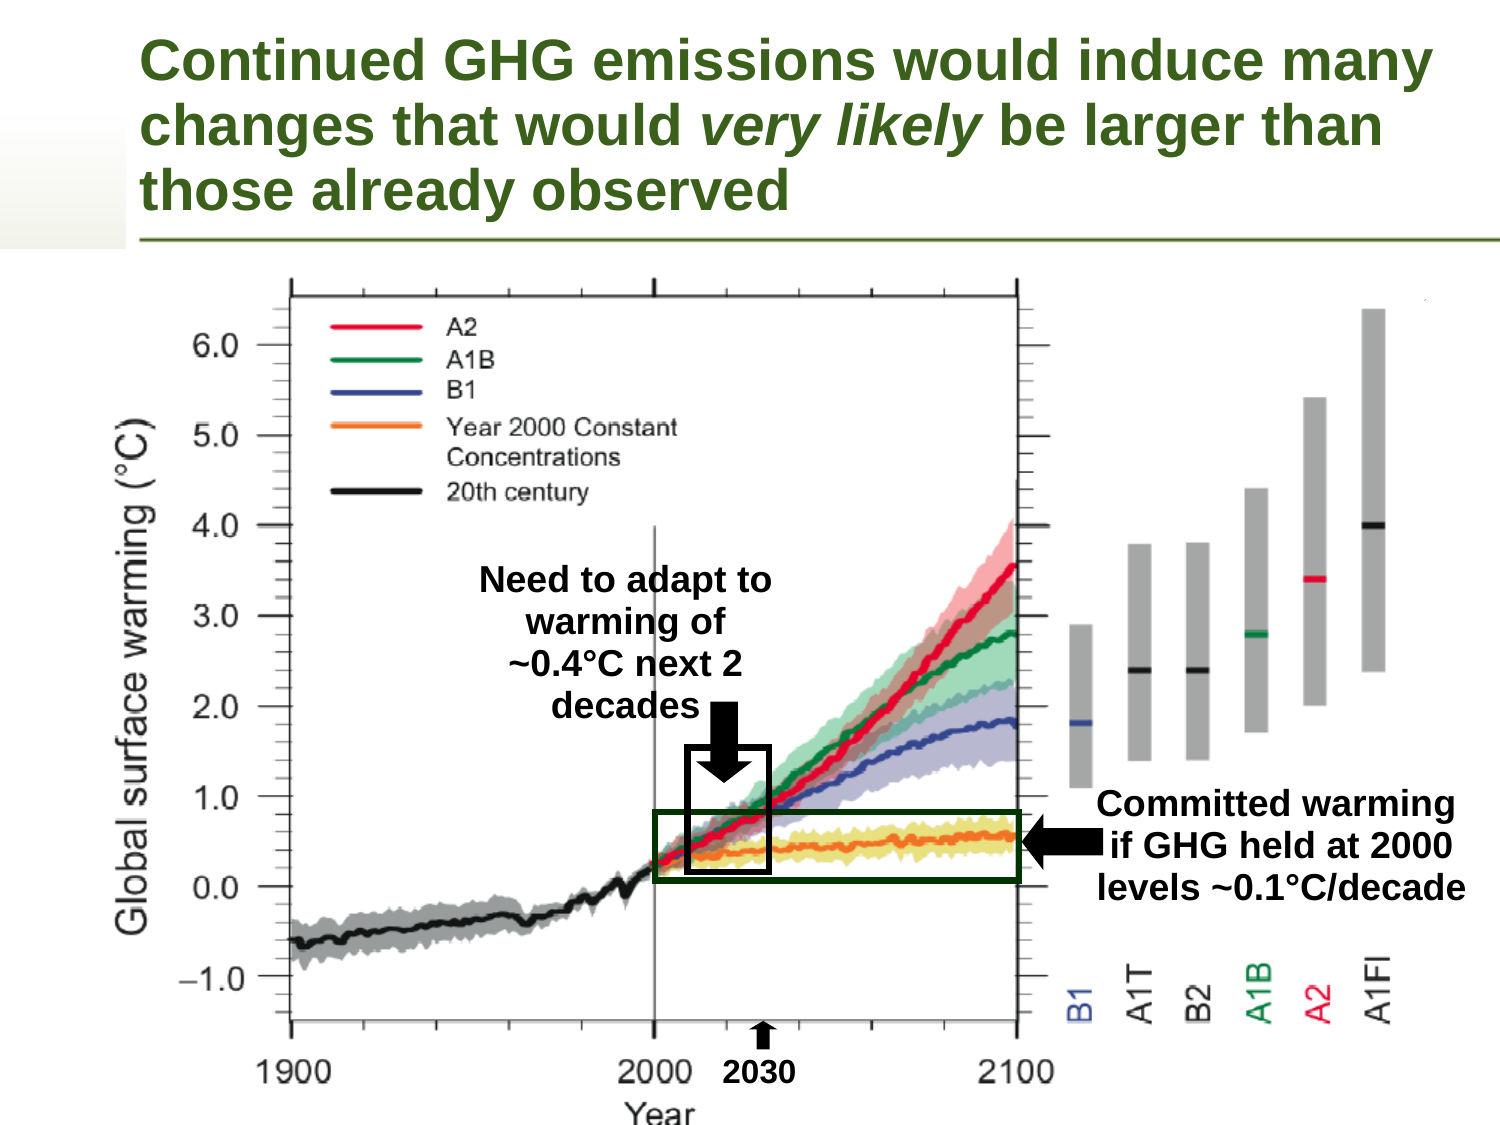

# Continued GHG emissions would induce many changes that would very likely be larger than those already observed
Need to adapt to warming of ~0.4°C next 2 decades
2030
Committed warming
if GHG held at 2000 levels ~0.1°C/decade